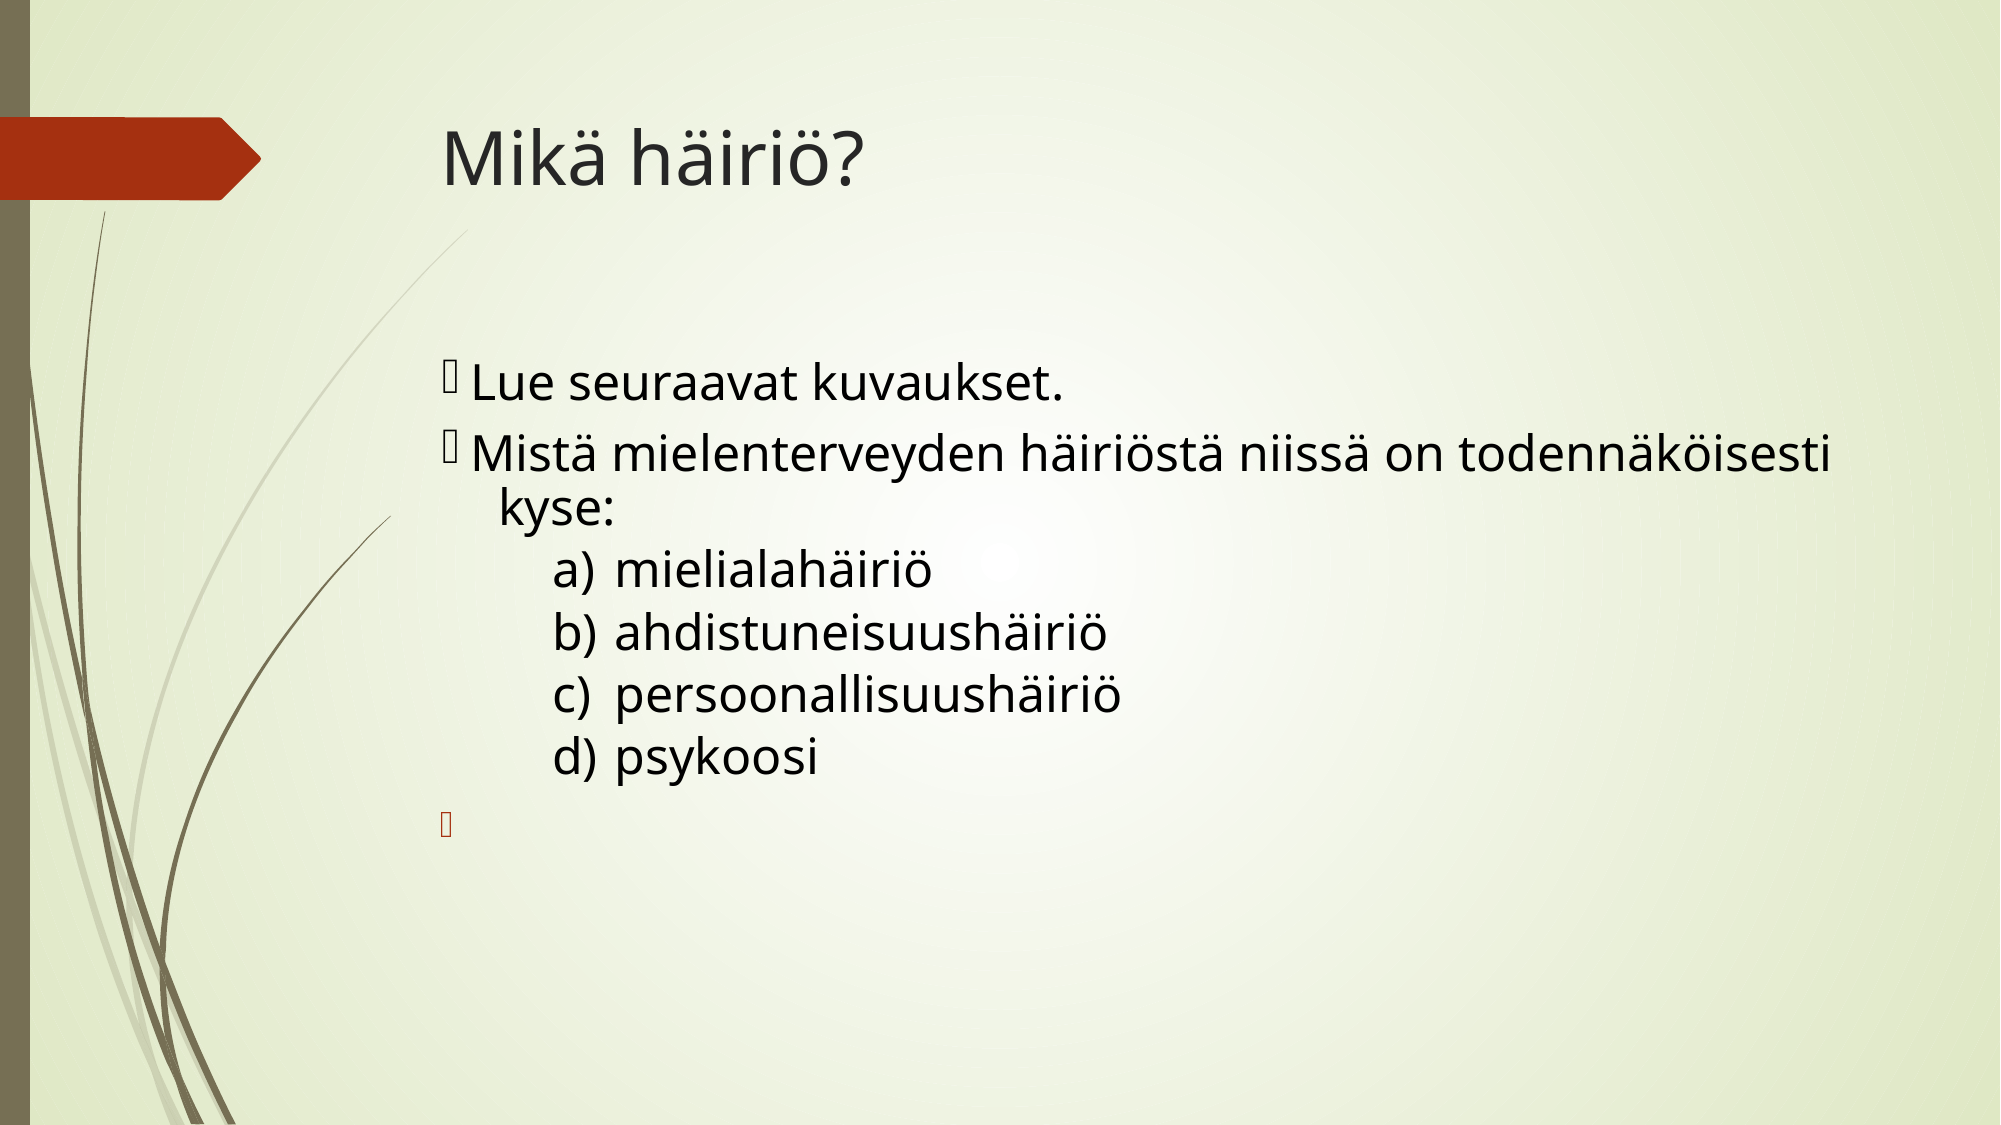

# Mikä häiriö?
Lue seuraavat kuvaukset.
Mistä mielenterveyden häiriöstä niissä on todennäköisesti kyse:
mielialahäiriö
ahdistuneisuushäiriö
persoonallisuushäiriö
psykoosi